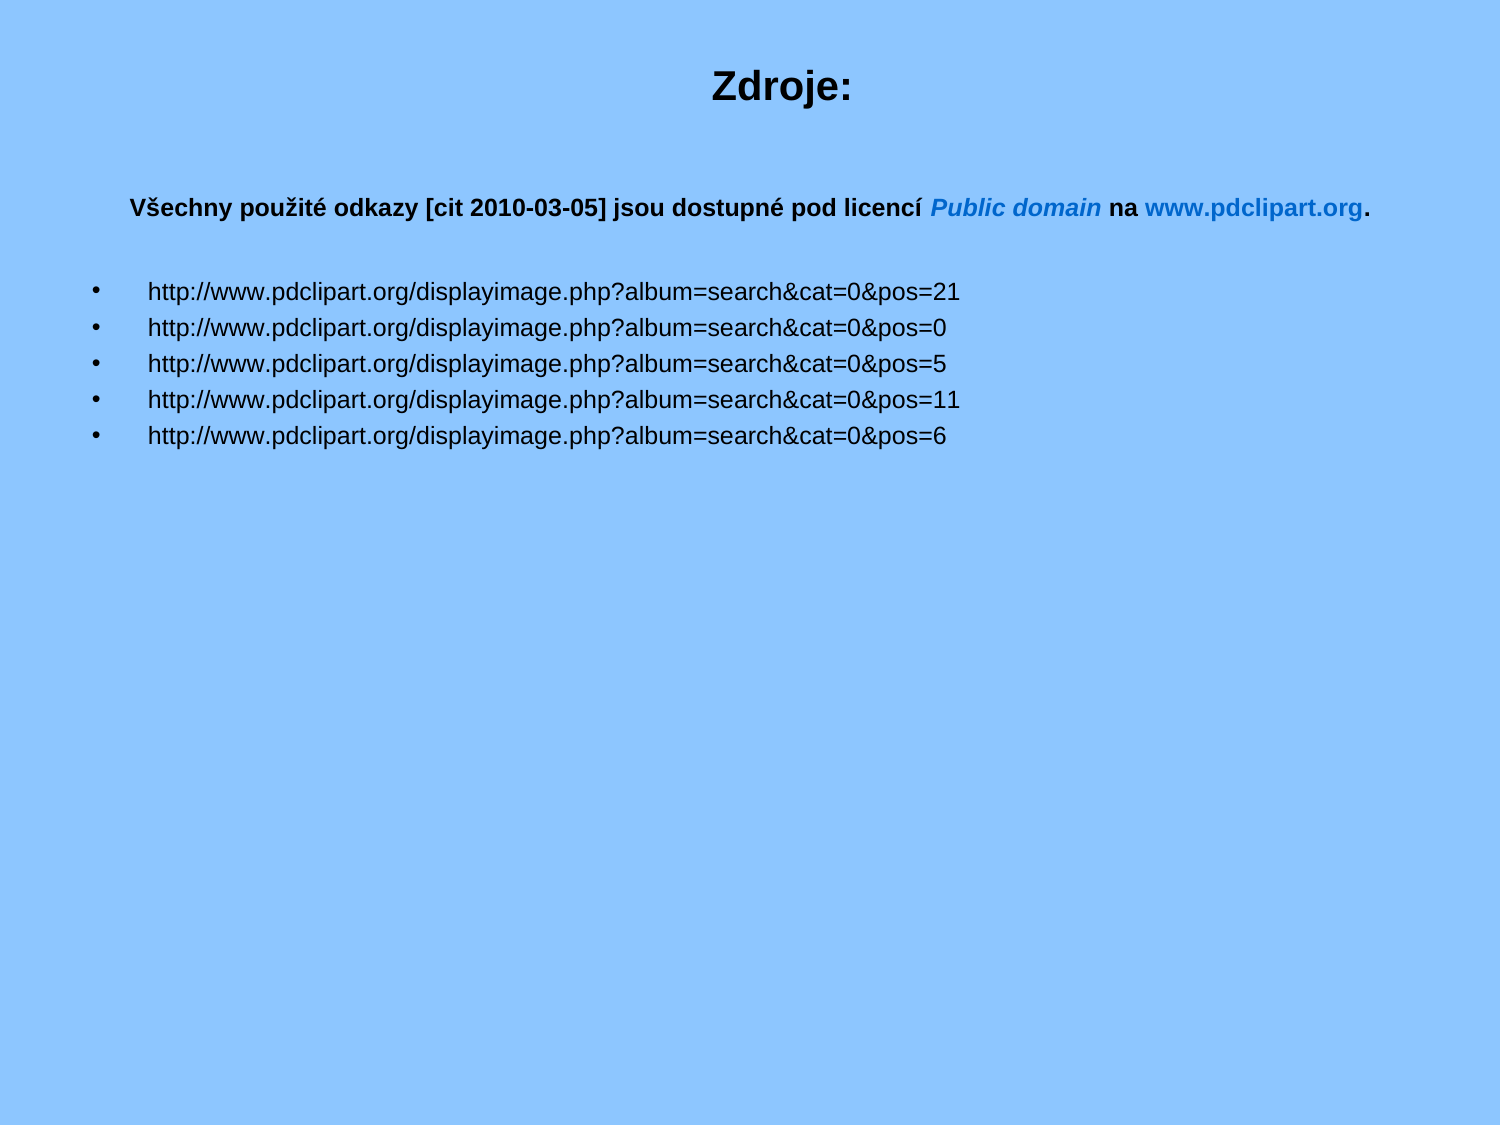

# Zdroje:
Všechny použité odkazy [cit 2010-03-05] jsou dostupné pod licencí Public domain na www.pdclipart.org.
http://www.pdclipart.org/displayimage.php?album=search&cat=0&pos=21
http://www.pdclipart.org/displayimage.php?album=search&cat=0&pos=0
http://www.pdclipart.org/displayimage.php?album=search&cat=0&pos=5
http://www.pdclipart.org/displayimage.php?album=search&cat=0&pos=11
http://www.pdclipart.org/displayimage.php?album=search&cat=0&pos=6